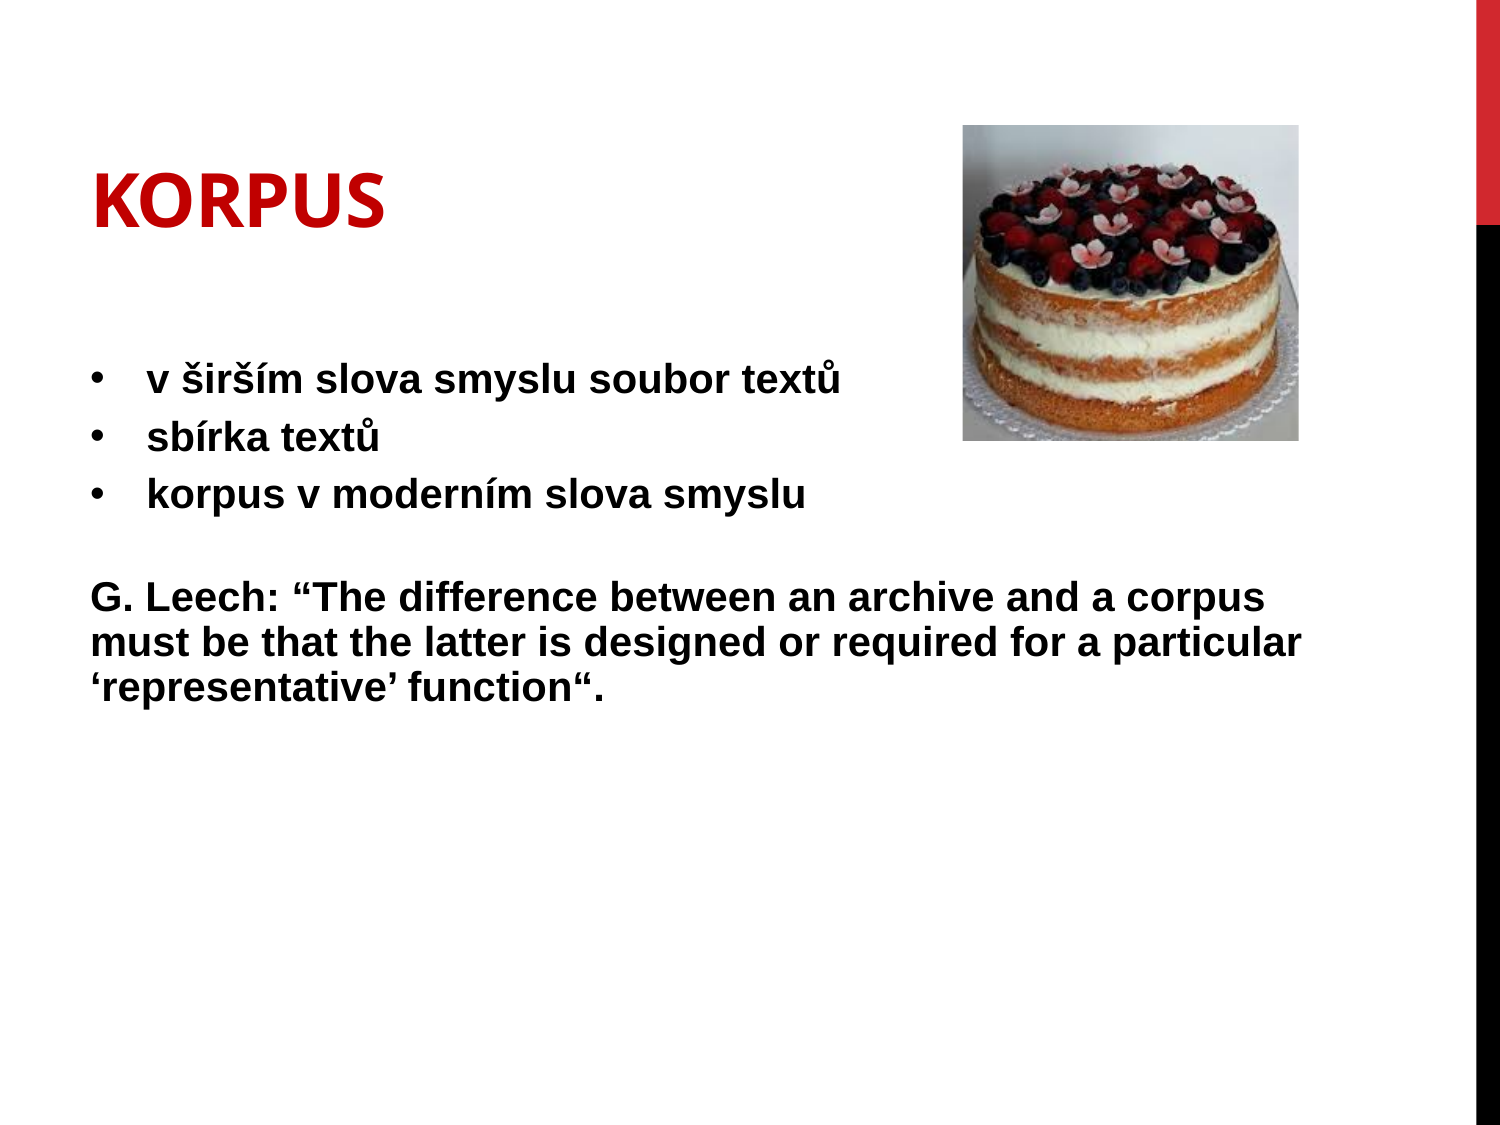

# KORPUS
v širším slova smyslu soubor textů
sbírka textů
korpus v moderním slova smyslu
G. Leech: “The difference between an archive and a corpus must be that the latter is designed or required for a particular ‘representative’ function“.